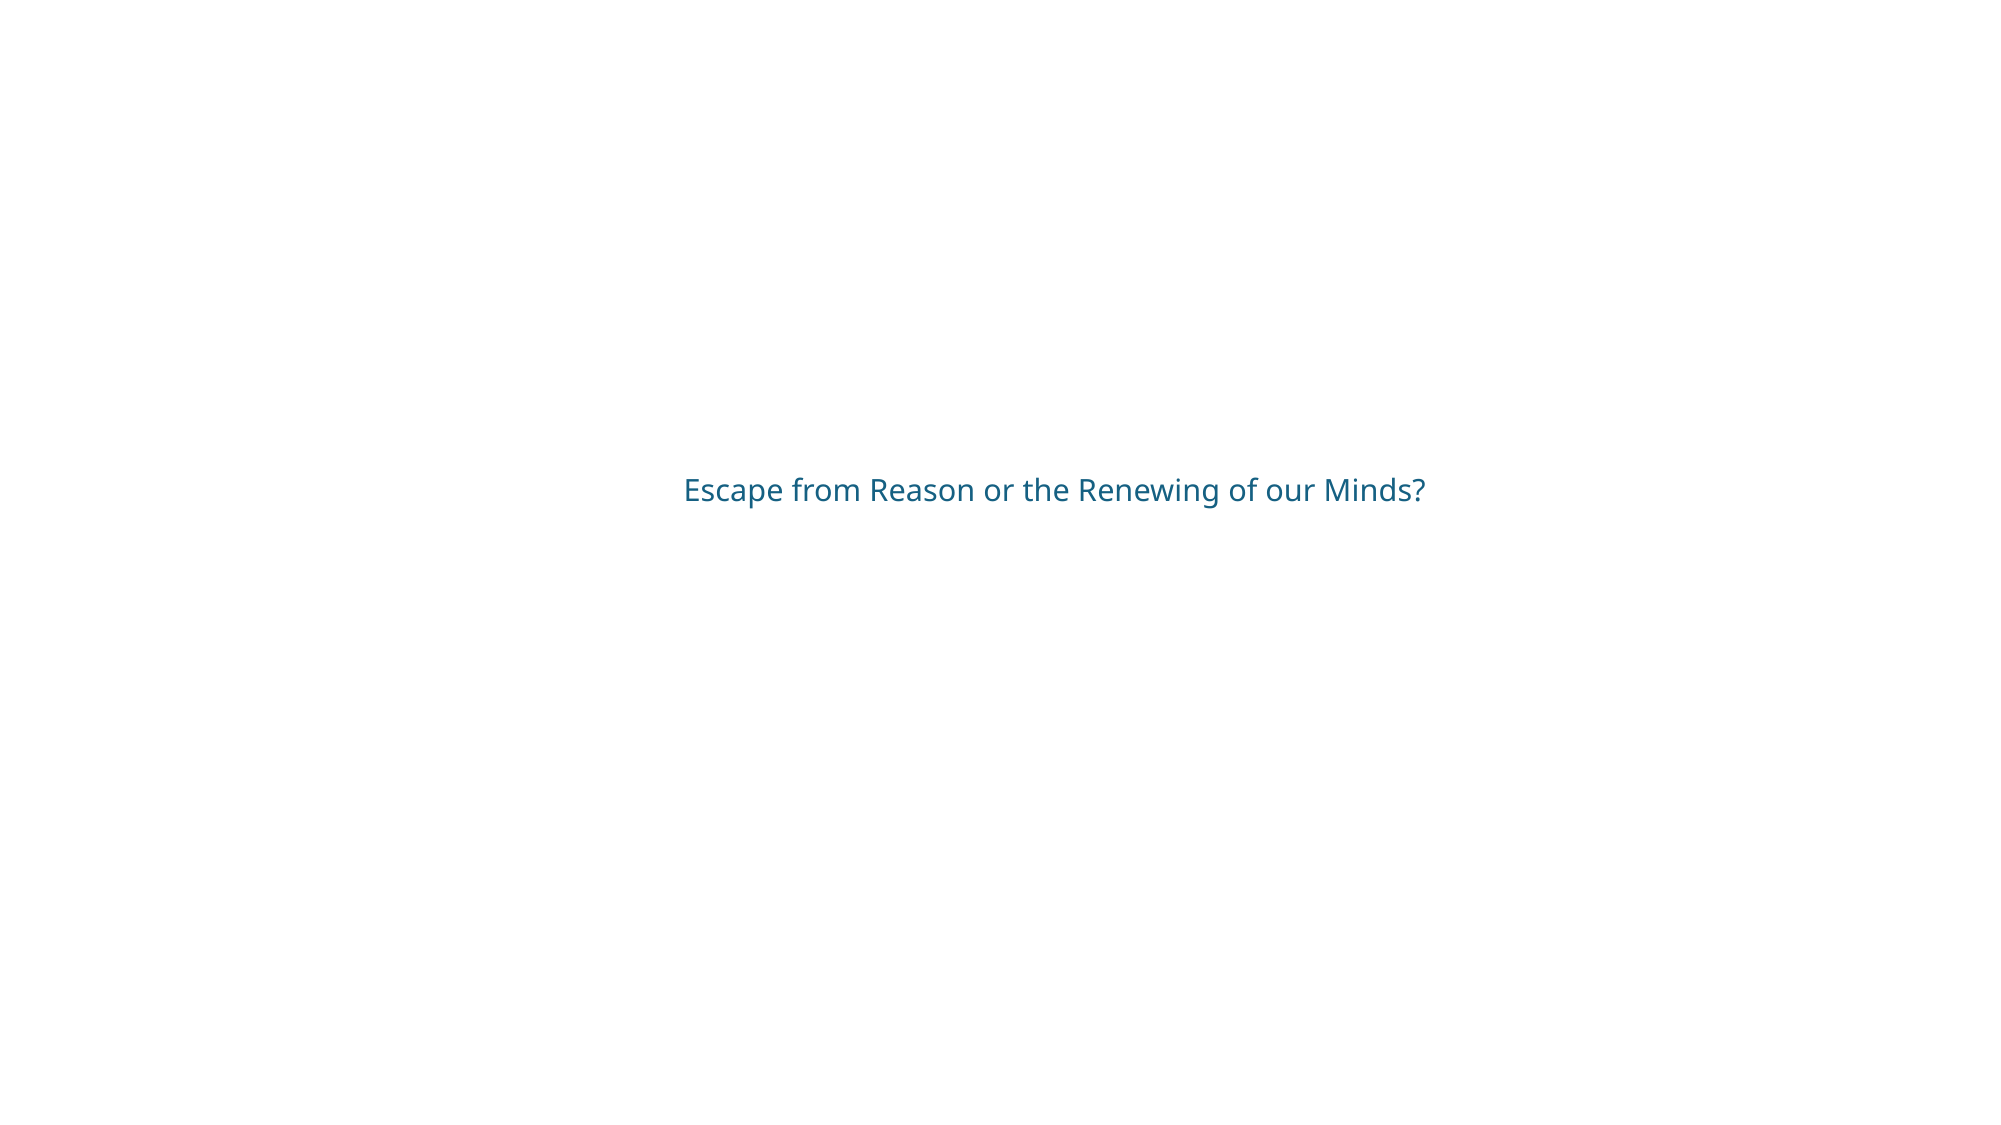

# Escape from Reason or the Renewing of our Minds?